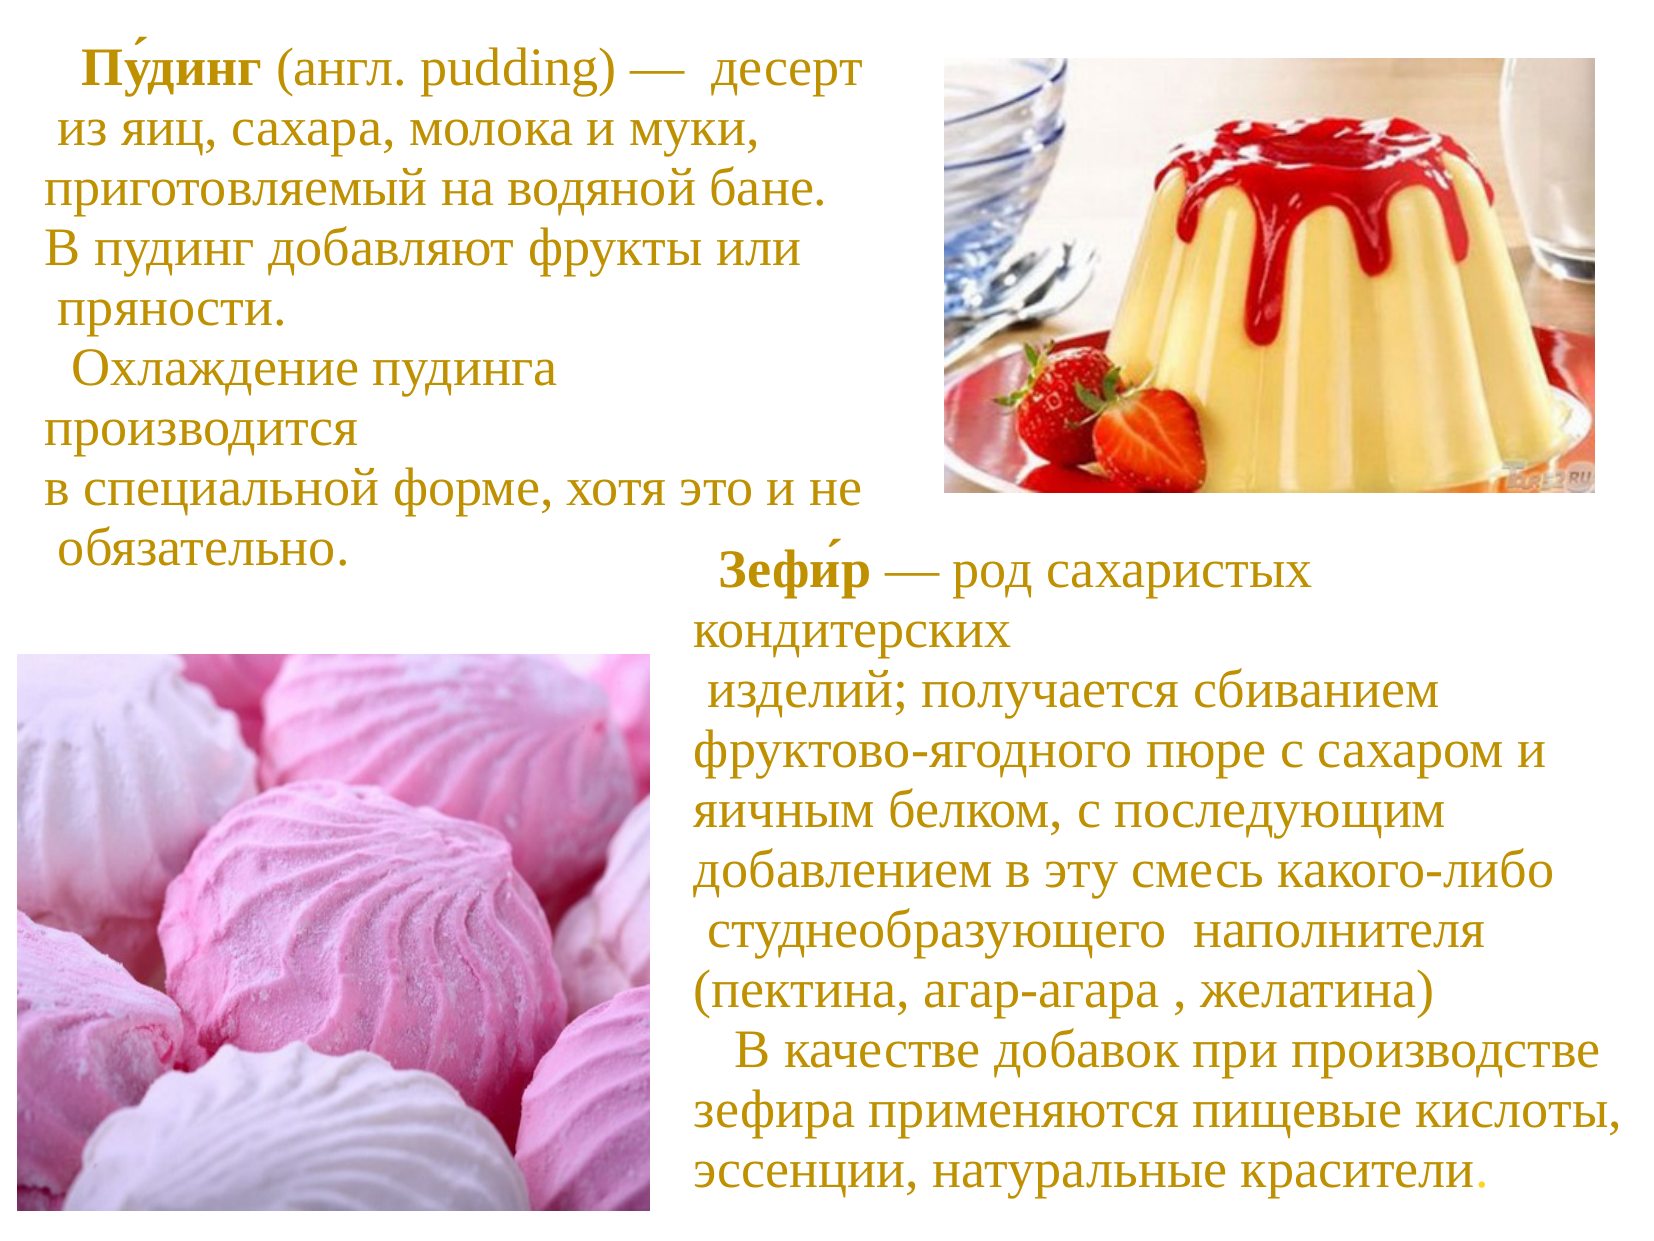

Пу́динг (англ. pudding) — десерт
 из яиц, сахара, молока и муки,
приготовляемый на водяной бане.
В пудинг добавляют фрукты или
 пряности.
 Охлаждение пудинга производится
в специальной форме, хотя это и не
 обязательно.
 Зефи́р — род сахаристых кондитерских
 изделий; получается сбиванием
фруктово-ягодного пюре с сахаром и
яичным белком, с последующим
добавлением в эту смесь какого-либо
 студнеобразующего наполнителя
(пектина, агар-агара , желатина)
 В качестве добавок при производстве
зефира применяются пищевые кислоты,
эссенции, натуральные красители.